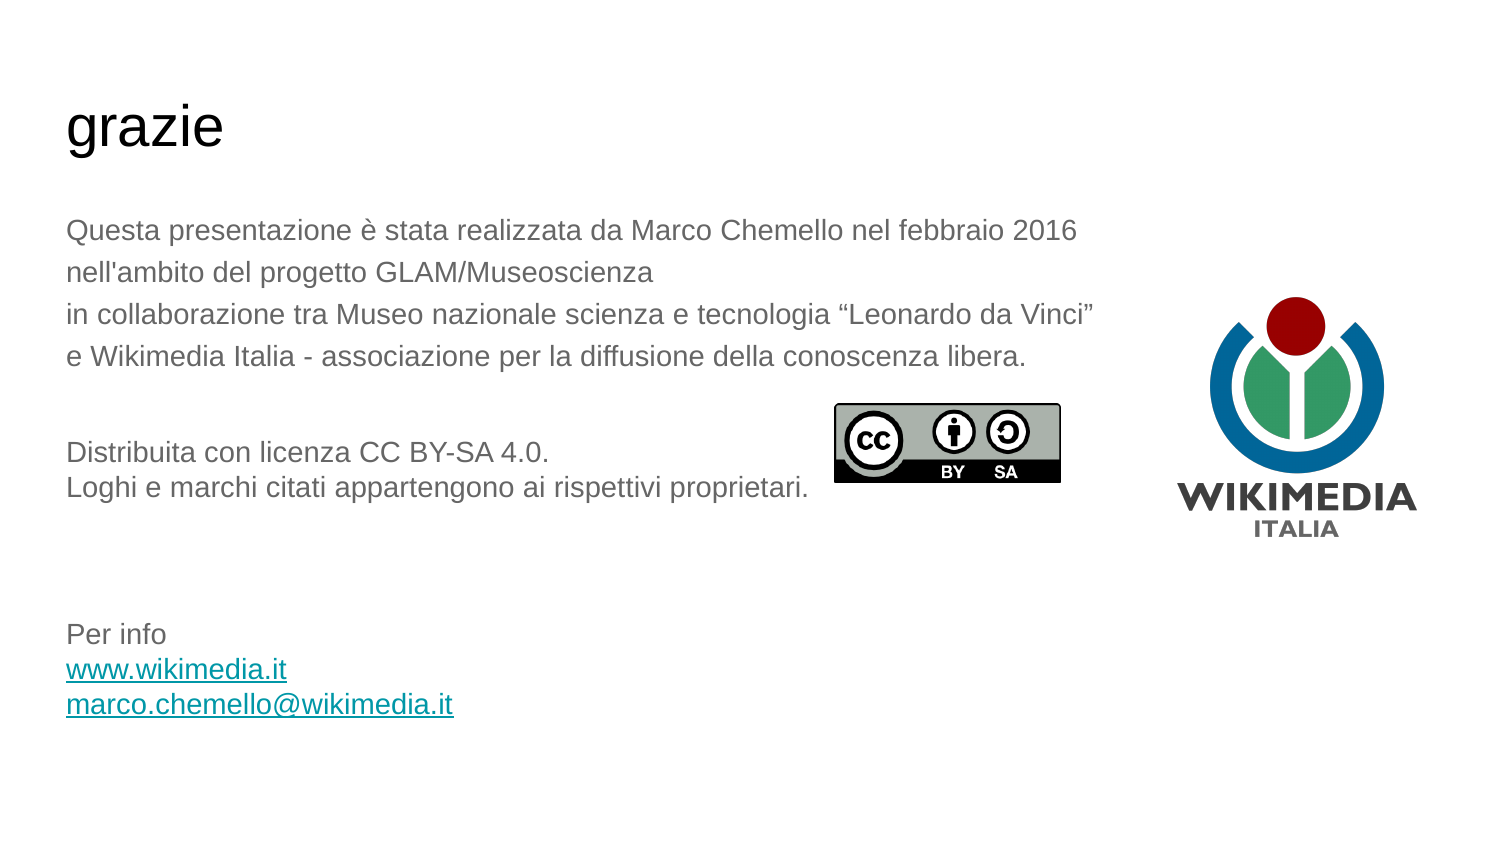

# grazie
Questa presentazione è stata realizzata da Marco Chemello nel febbraio 2016
nell'ambito del progetto GLAM/Museoscienza
in collaborazione tra Museo nazionale scienza e tecnologia “Leonardo da Vinci”
e Wikimedia Italia - associazione per la diffusione della conoscenza libera.
Distribuita con licenza CC BY-SA 4.0.
Loghi e marchi citati appartengono ai rispettivi proprietari.
Per info
www.wikimedia.it
marco.chemello@wikimedia.it